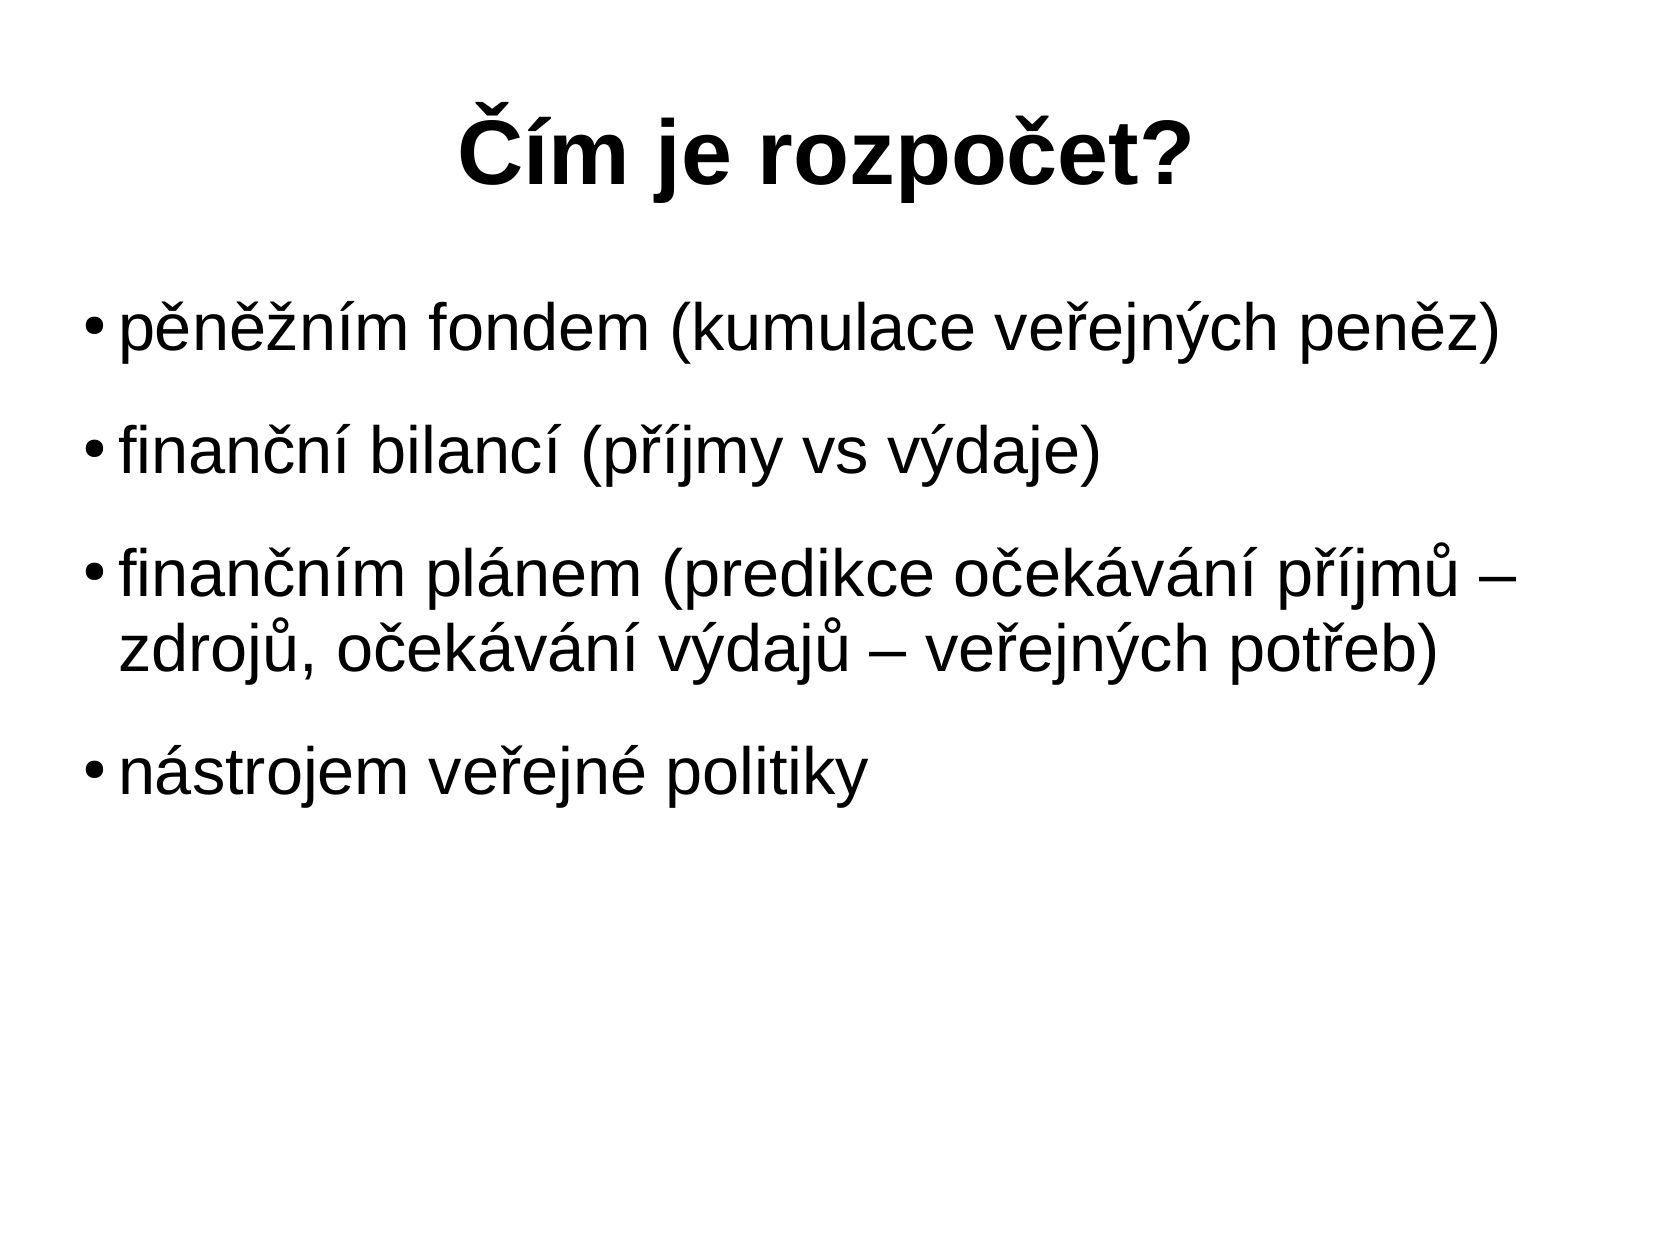

# Čím je rozpočet?
pěněžním fondem (kumulace veřejných peněz)
finanční bilancí (příjmy vs výdaje)
finančním plánem (predikce očekávání příjmů – zdrojů, očekávání výdajů – veřejných potřeb)
nástrojem veřejné politiky